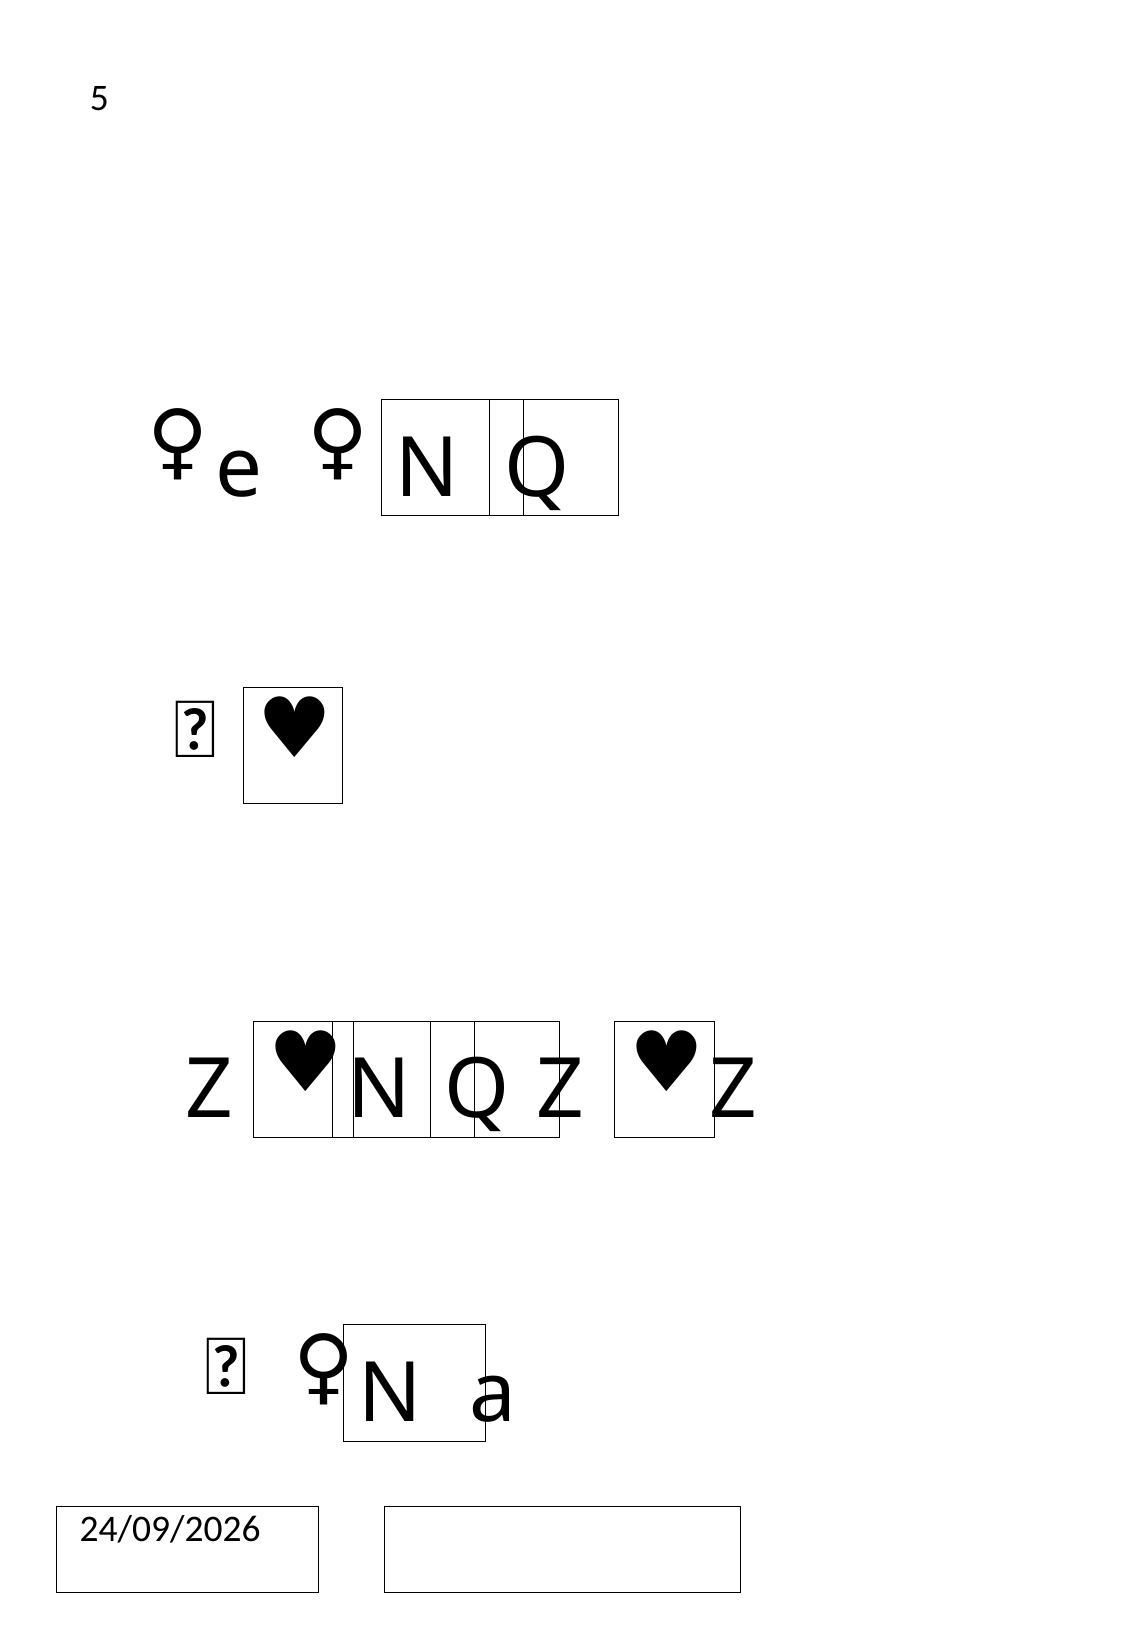

5
♀
e
♀
N
Q

♥
Z
♥
N
Q
Z
♥
Z

♀
N
a